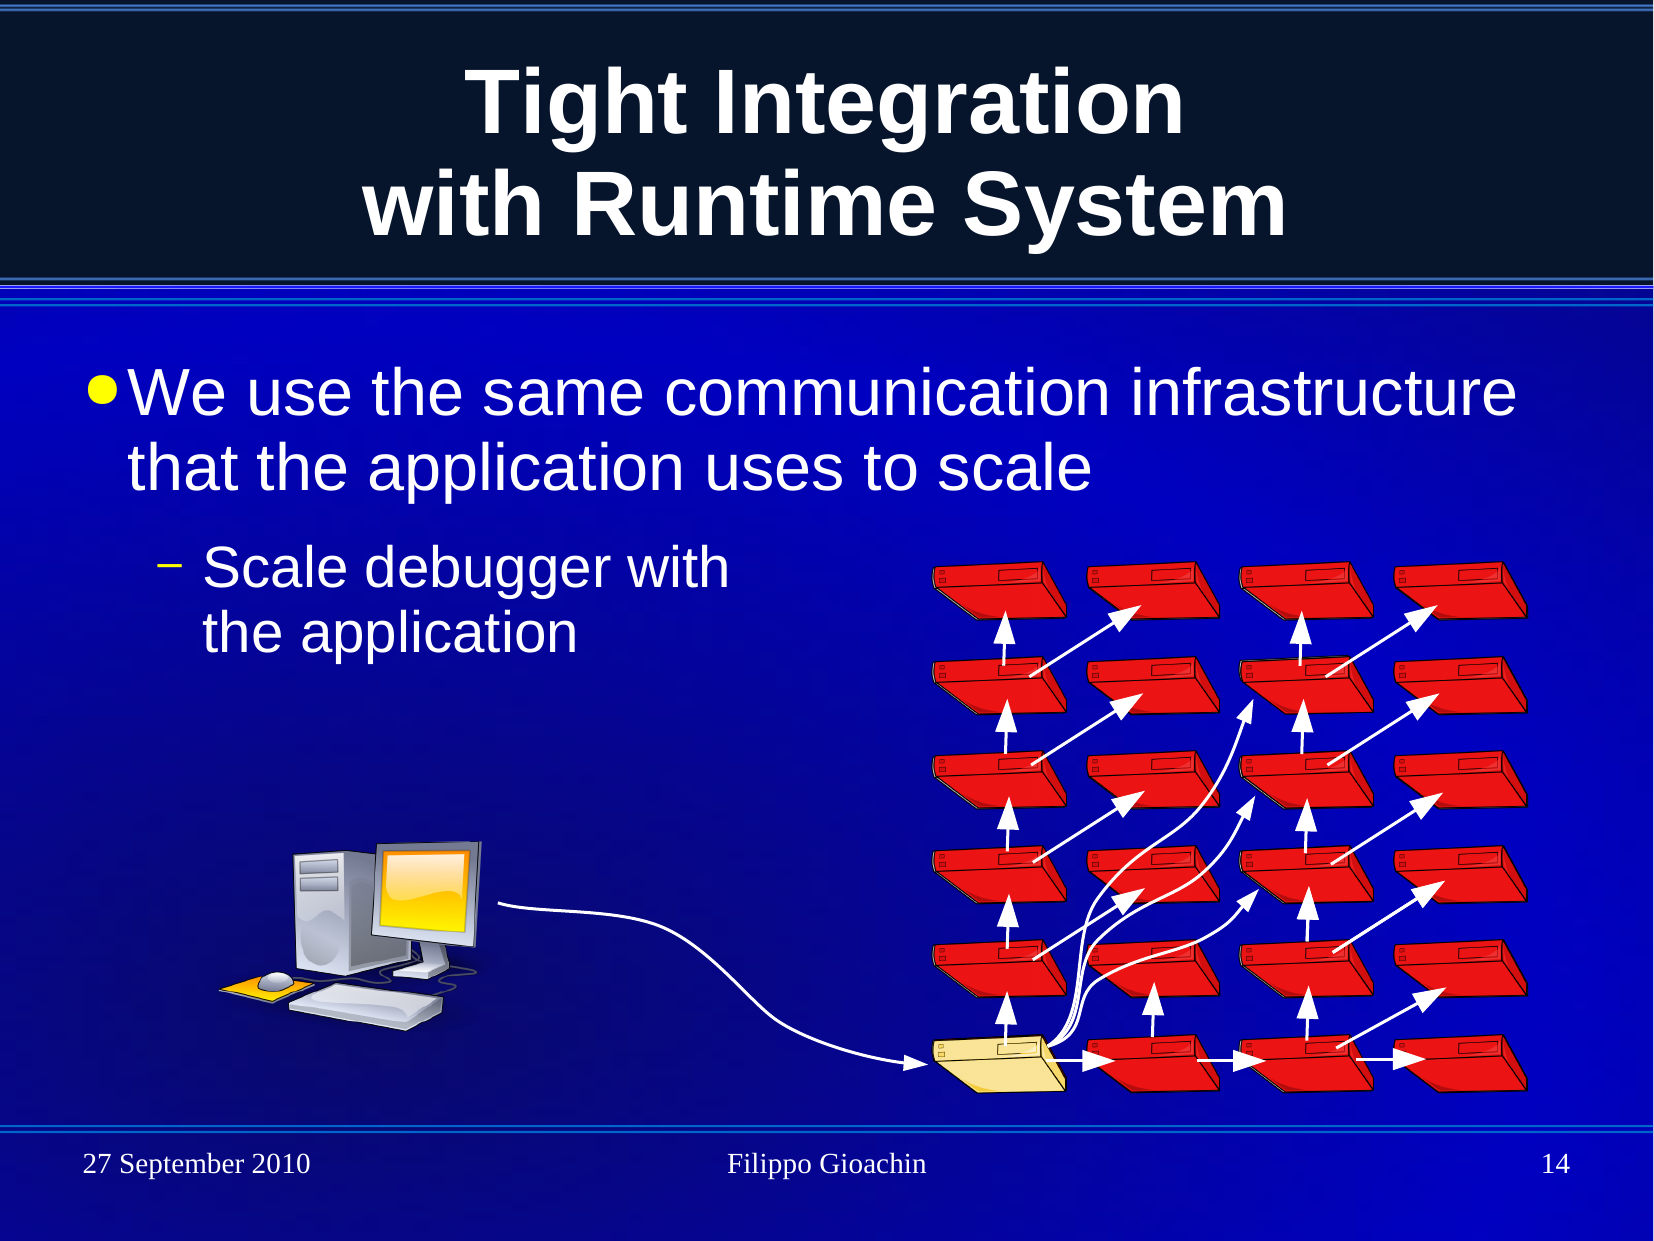

# Tight Integration with Runtime System
We use the same communication infrastructure that the application uses to scale
Scale debugger with
the application
27 September 2010
Filippo Gioachin
14